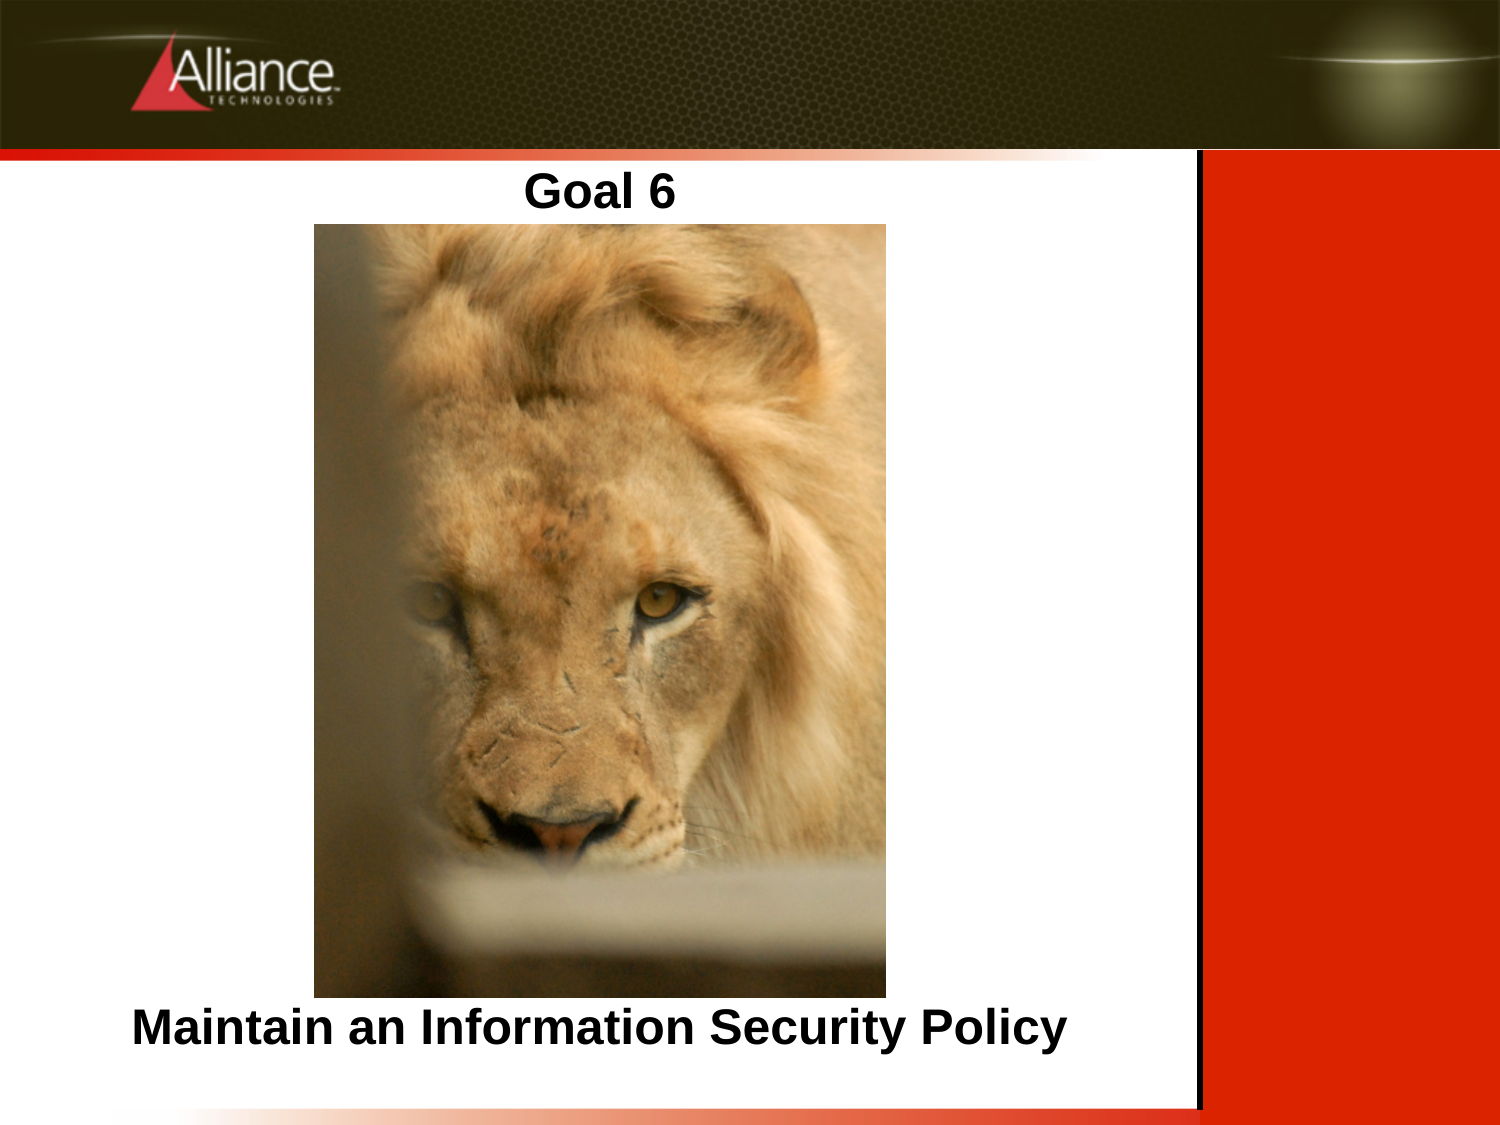

Goal 6
Maintain an Information Security Policy